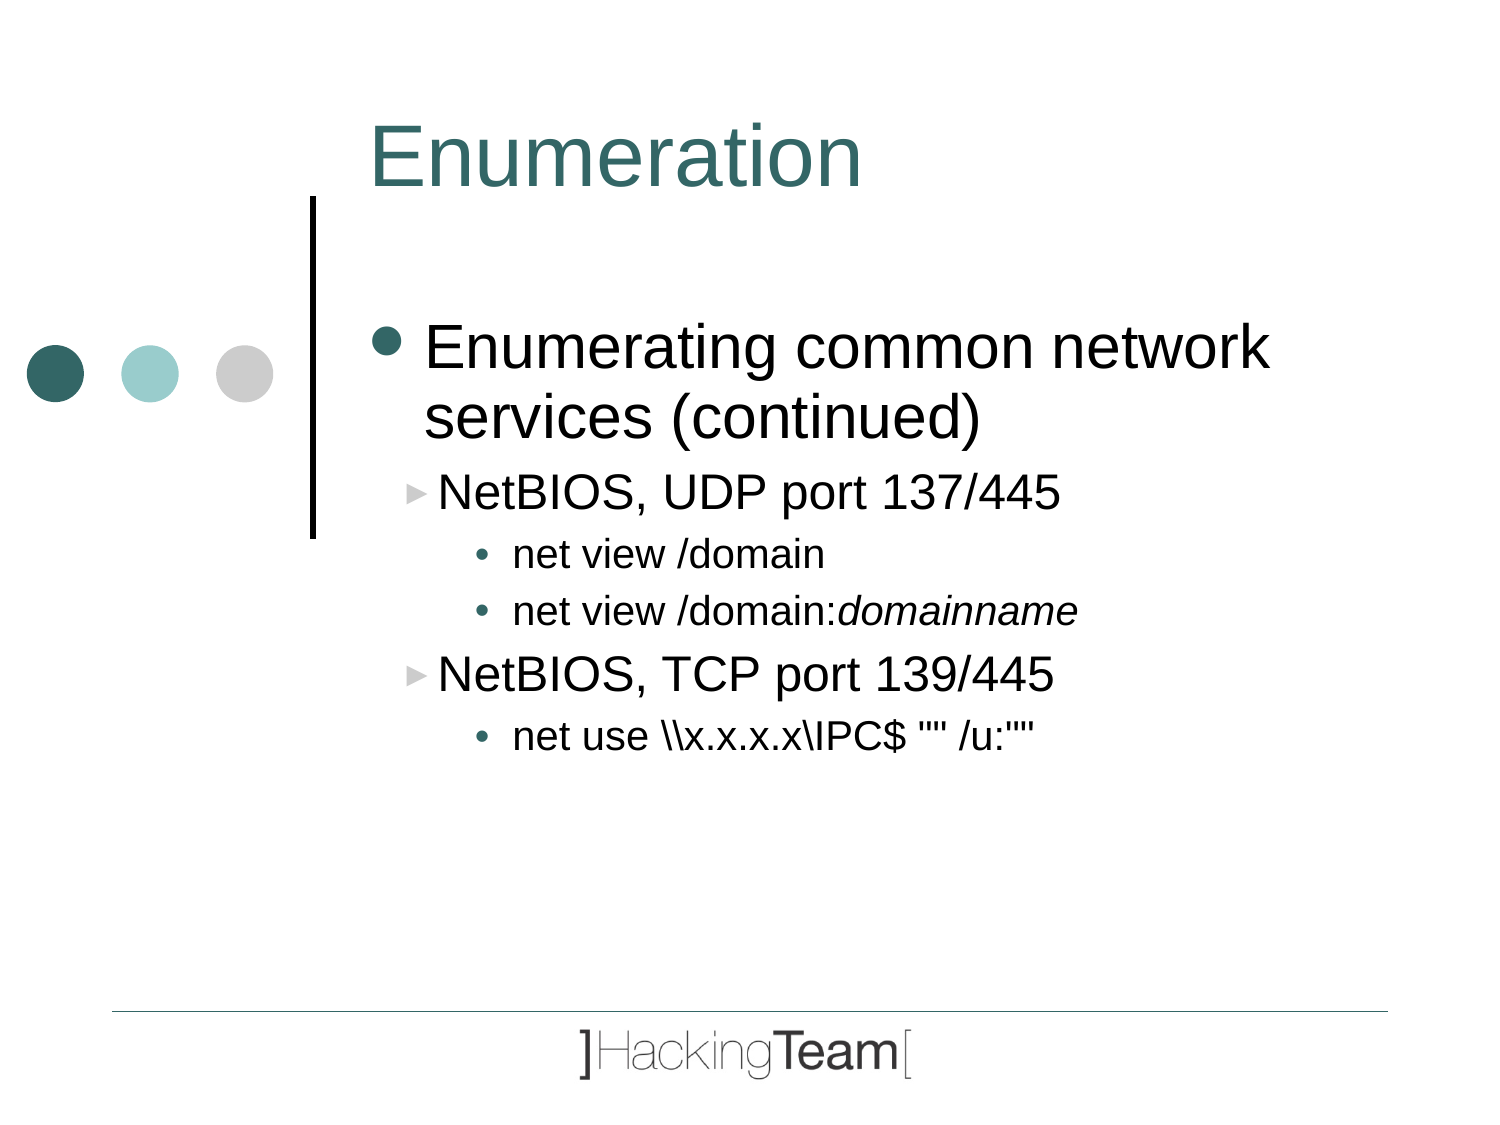

# Enumeration
Enumerating common network services (continued)
NetBIOS, UDP port 137/445
net view /domain
net view /domain:domainname
NetBIOS, TCP port 139/445
net use \\x.x.x.x\IPC$ "" /u:""